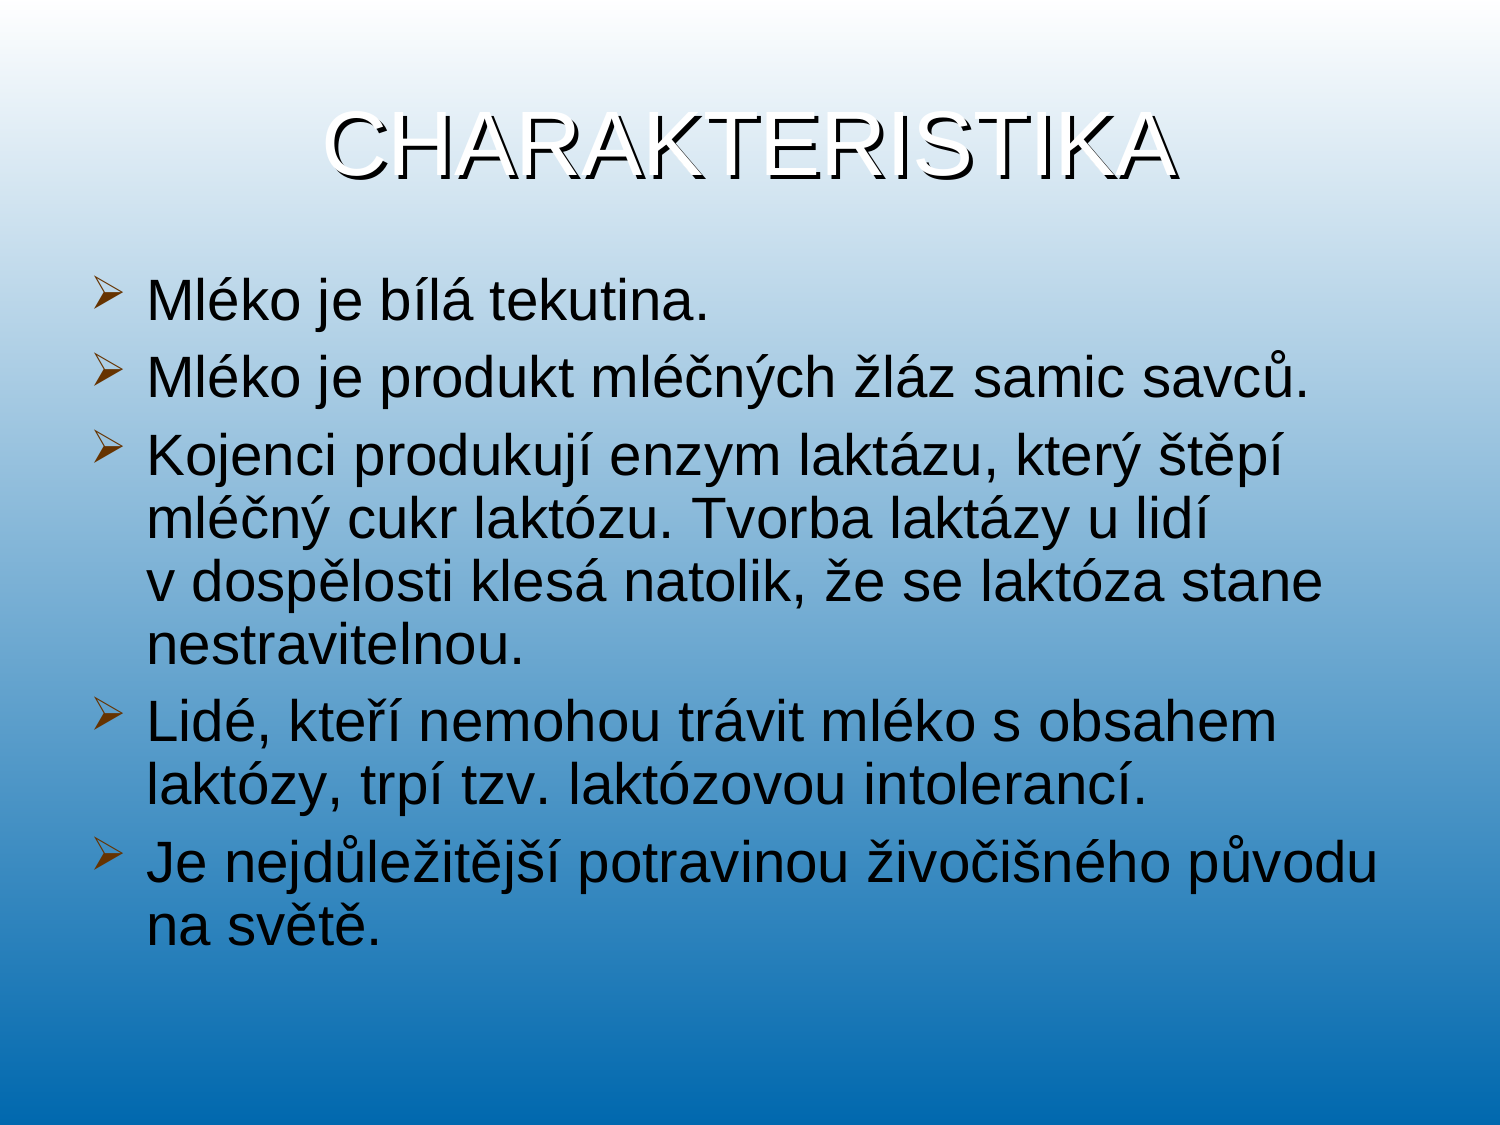

# CHARAKTERISTIKA
Mléko je bílá tekutina.
Mléko je produkt mléčných žláz samic savců.
Kojenci produkují enzym laktázu, který štěpí mléčný cukr laktózu. Tvorba laktázy u lidí
v dospělosti klesá natolik, že se laktóza stane nestravitelnou.
Lidé, kteří nemohou trávit mléko s obsahem laktózy, trpí tzv. laktózovou intolerancí.
Je nejdůležitější potravinou živočišného původu na světě.